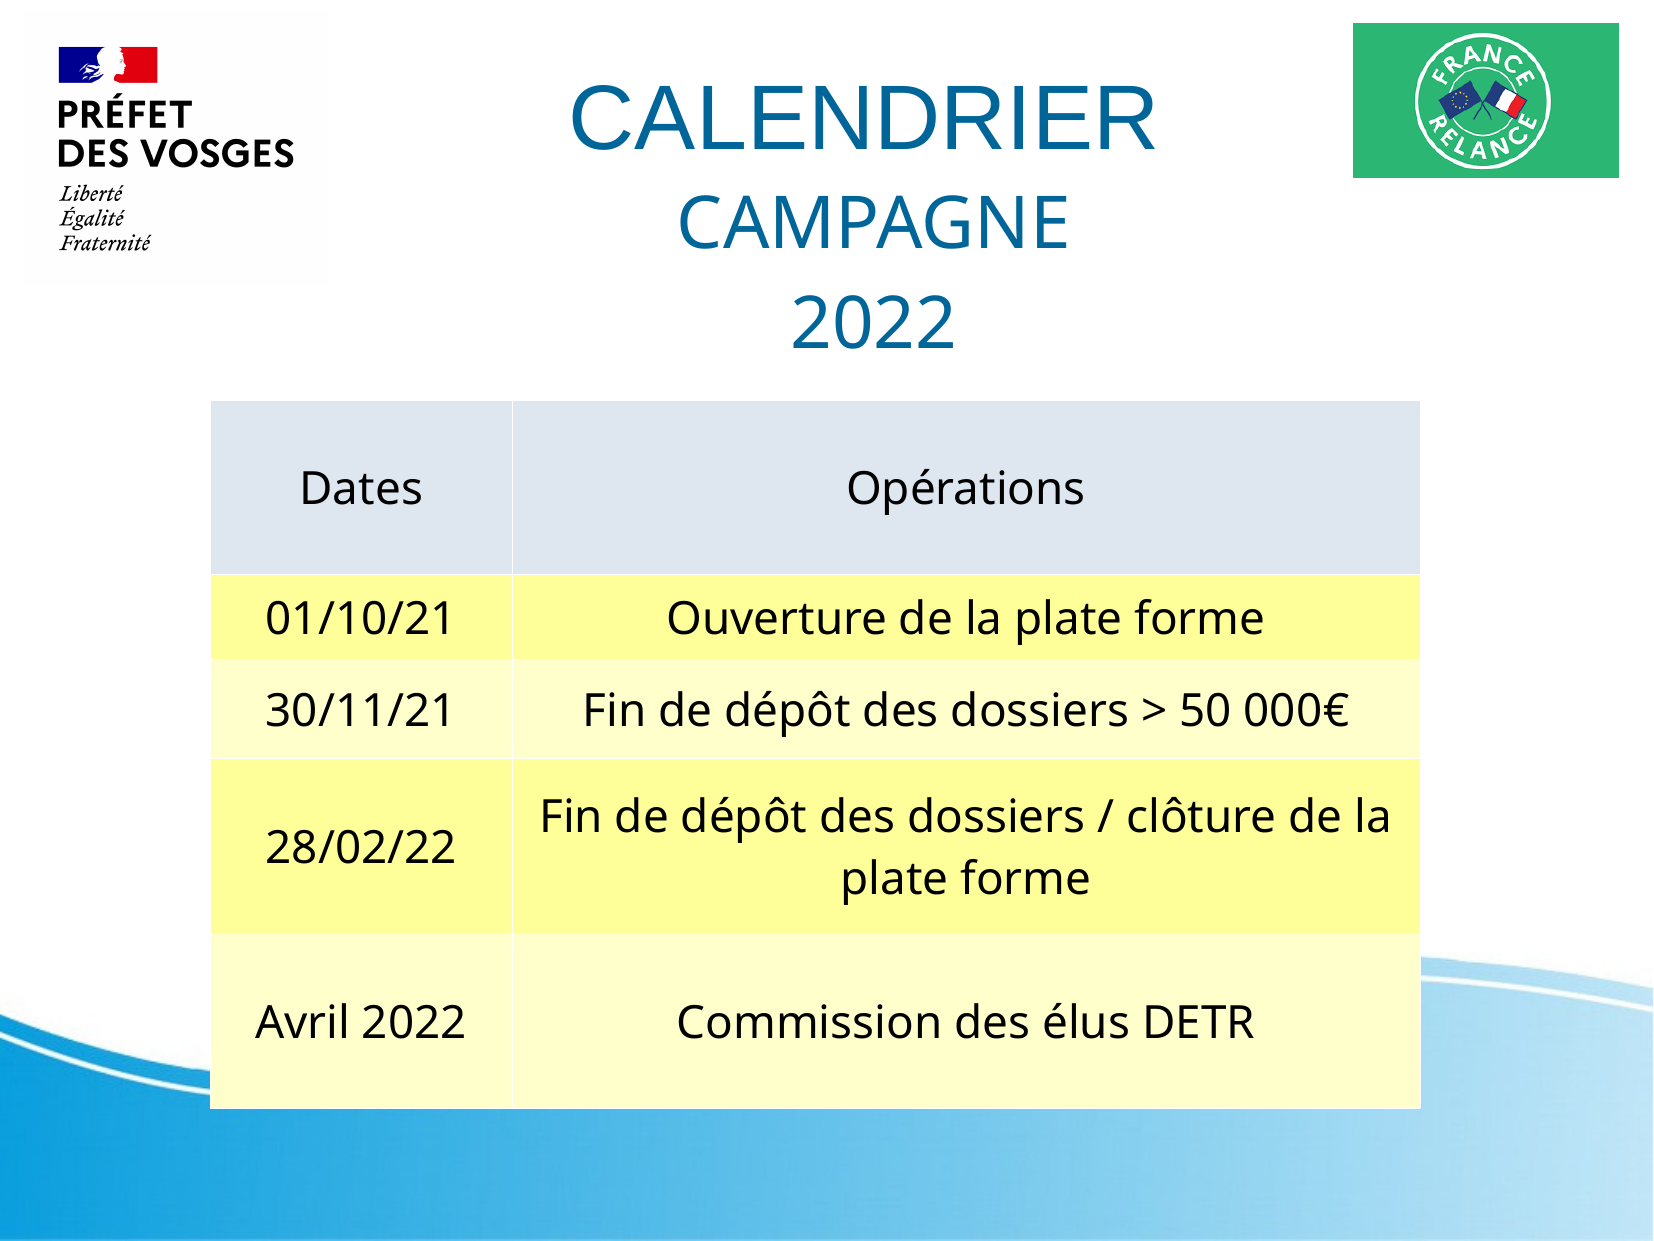

# CALENDRIER CAMPAGNE 2022
| Dates | Opérations |
| --- | --- |
| 01/10/21 | Ouverture de la plate forme |
| 30/11/21 | Fin de dépôt des dossiers > 50 000€ |
| 28/02/22 | Fin de dépôt des dossiers / clôture de la plate forme |
| Avril 2022 | Commission des élus DETR |